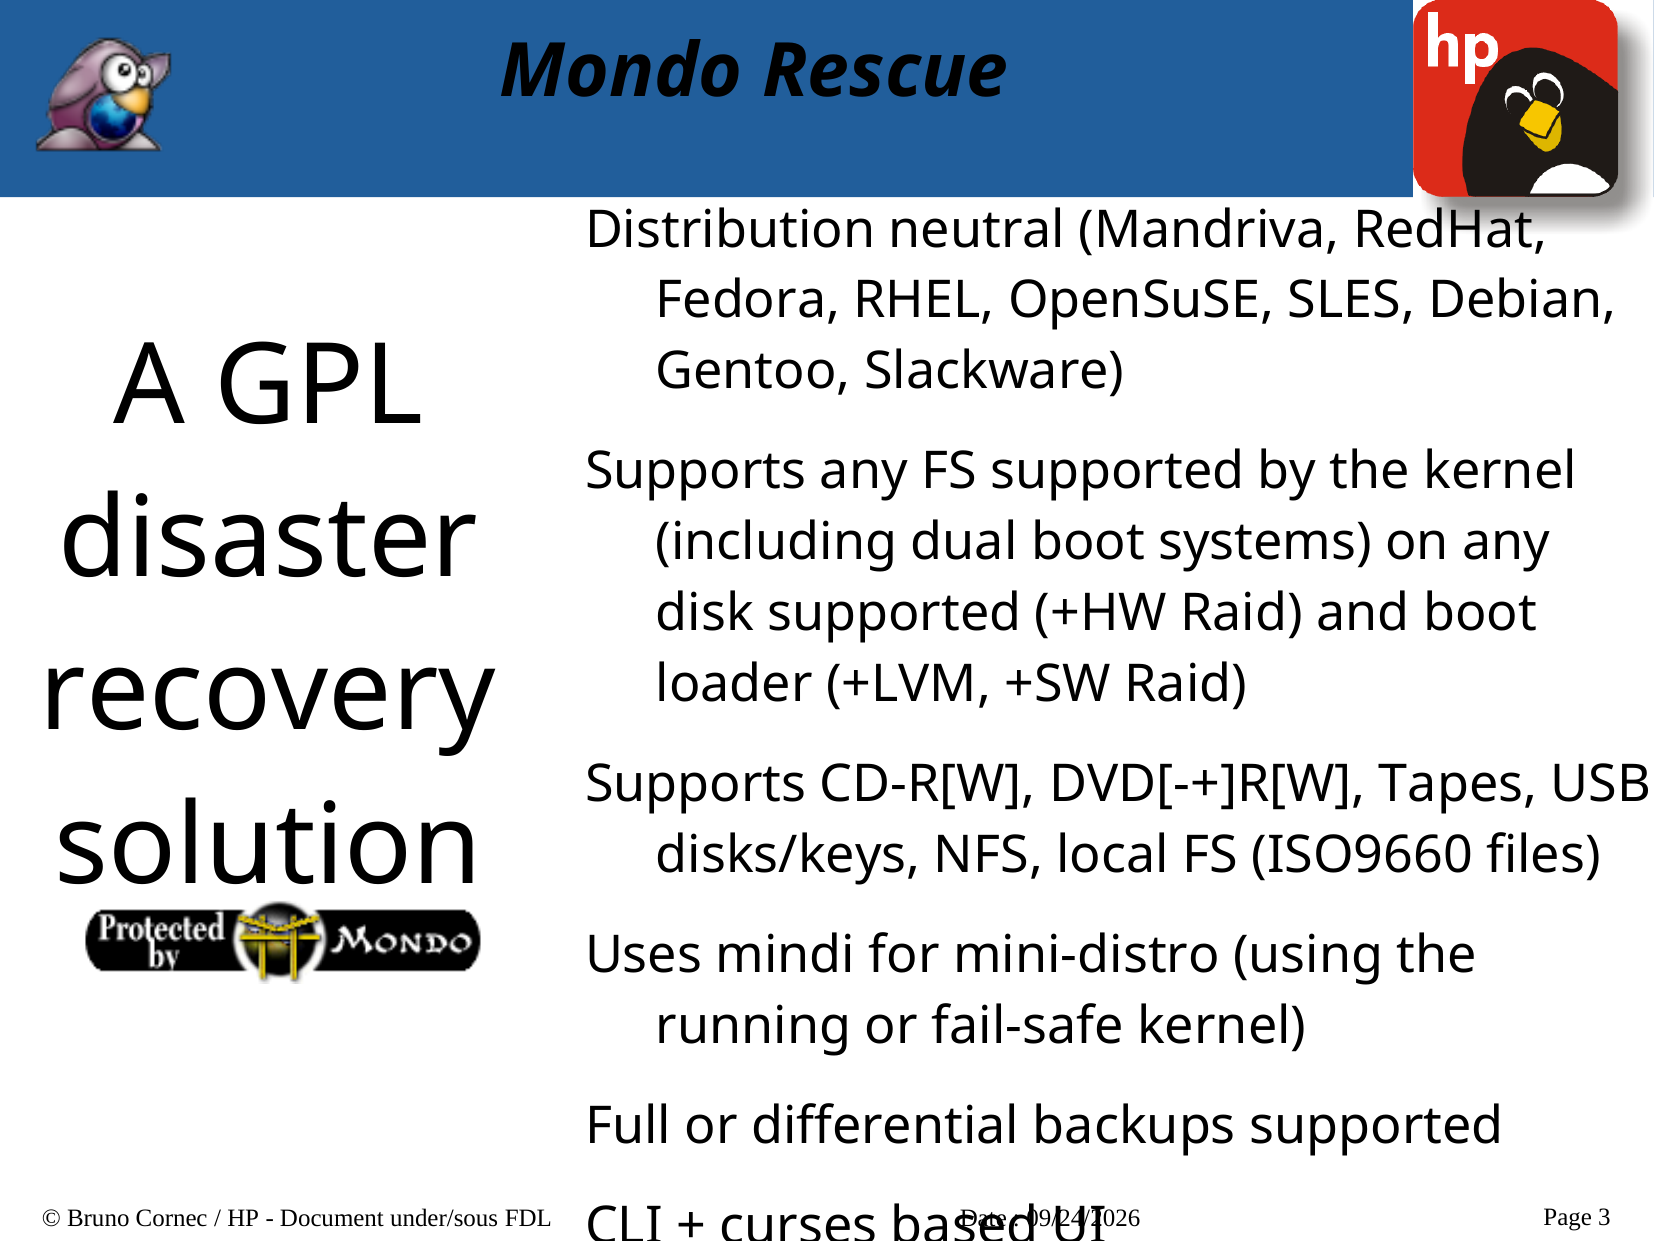

# Distribution neutral (Mandriva, RedHat, Fedora, RHEL, OpenSuSE, SLES, Debian, Gentoo, Slackware)
Supports any FS supported by the kernel (including dual boot systems) on any disk supported (+HW Raid) and boot loader (+LVM, +SW Raid)
Supports CD-R[W], DVD[-+]R[W], Tapes, USB disks/keys, NFS, local FS (ISO9660 files)
Uses mindi for mini-distro (using the running or fail-safe kernel)
Full or differential backups supported
CLI + curses based UI
A GPL disaster recovery solution